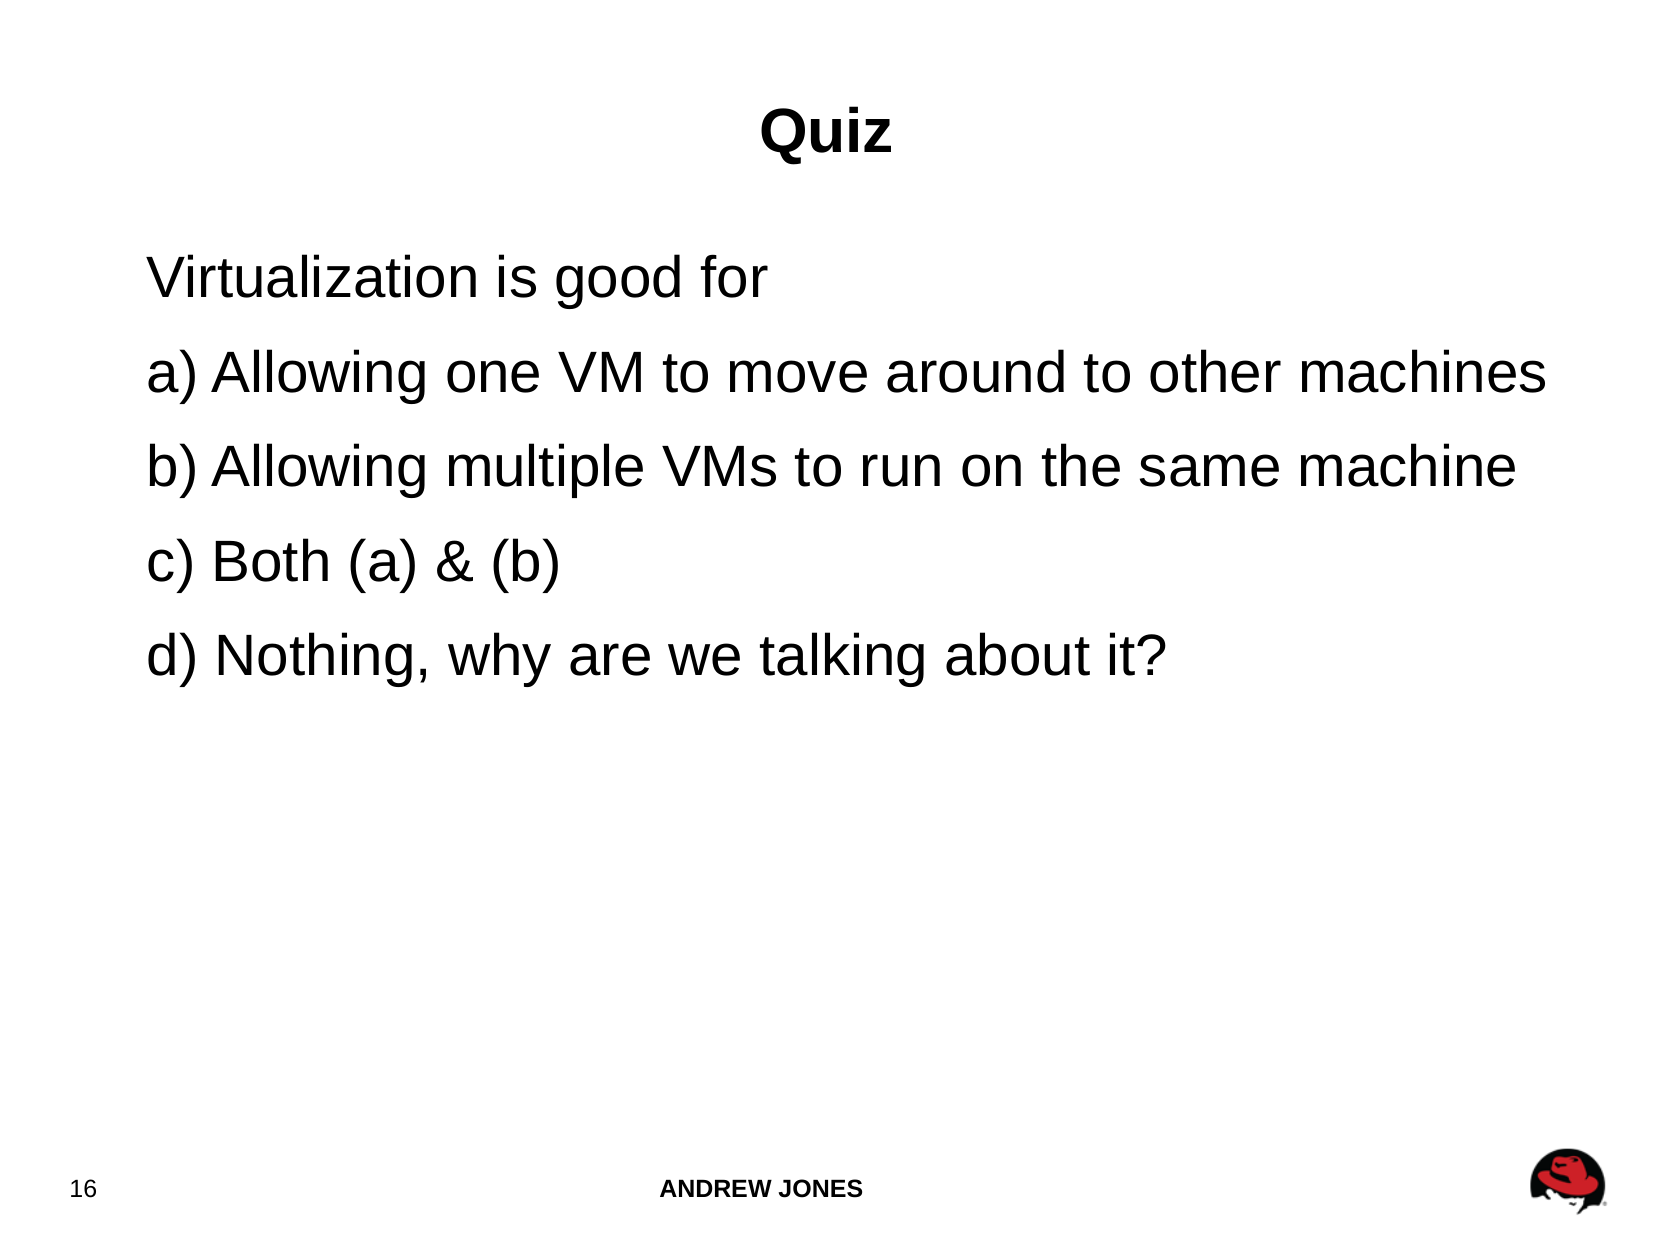

# Quiz
Virtualization is good for
a) Allowing one VM to move around to other machines
b) Allowing multiple VMs to run on the same machine
c) Both (a) & (b)
d) Nothing, why are we talking about it?